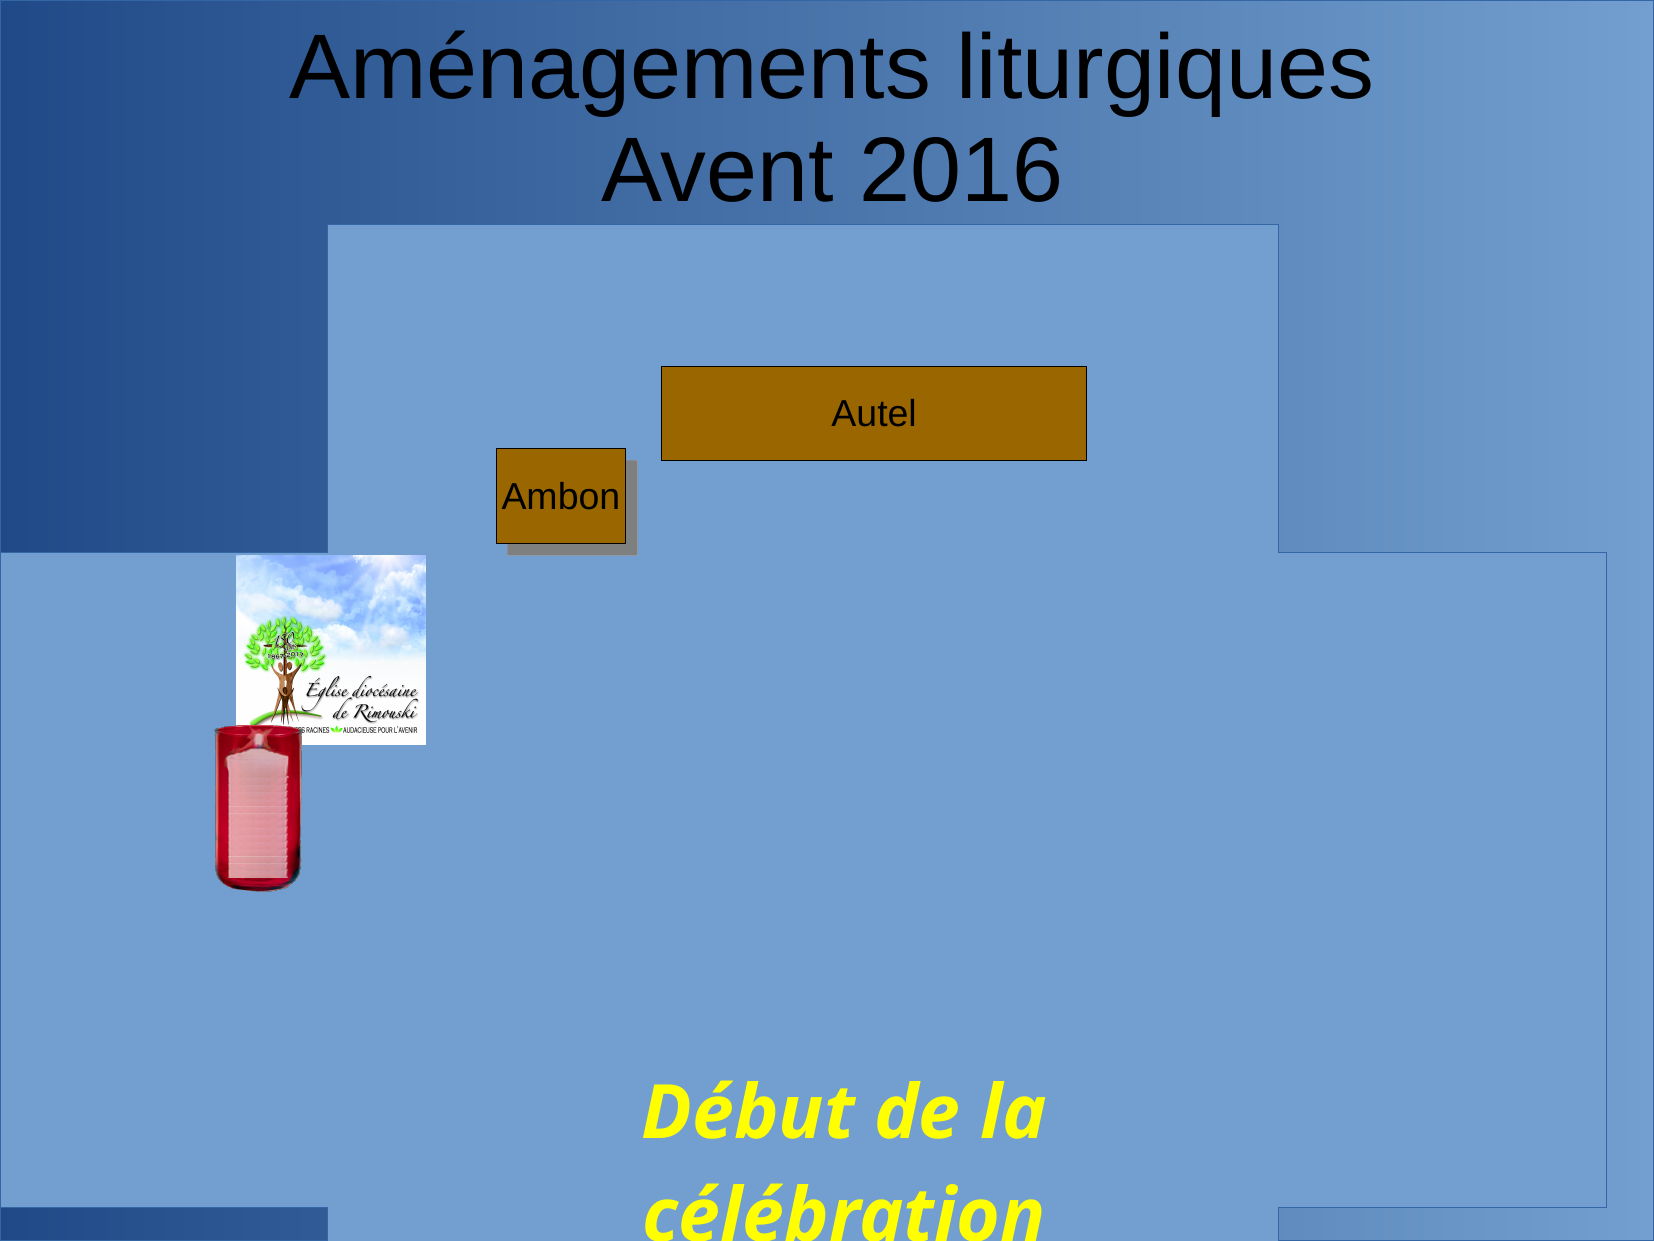

# Aménagements liturgiques Avent 2016
Autel
Ambon
Début de la célébration
Semaine 1 – 27 nov.